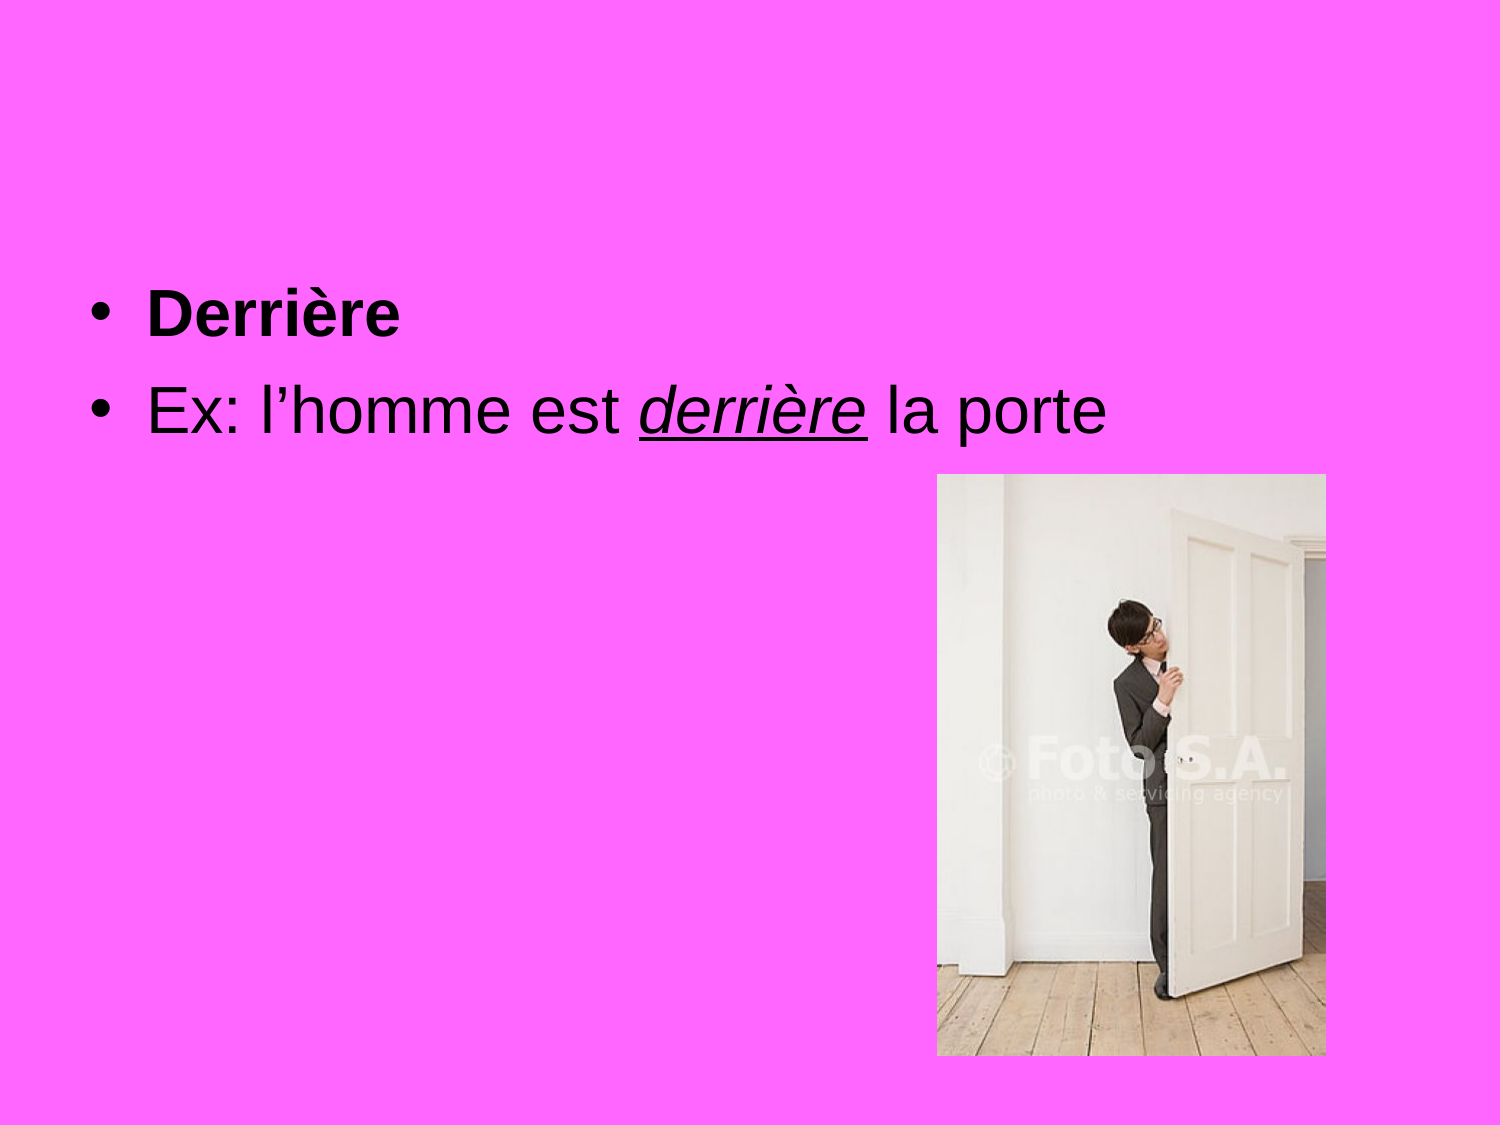

#
Derrière
Ex: l’homme est derrière la porte